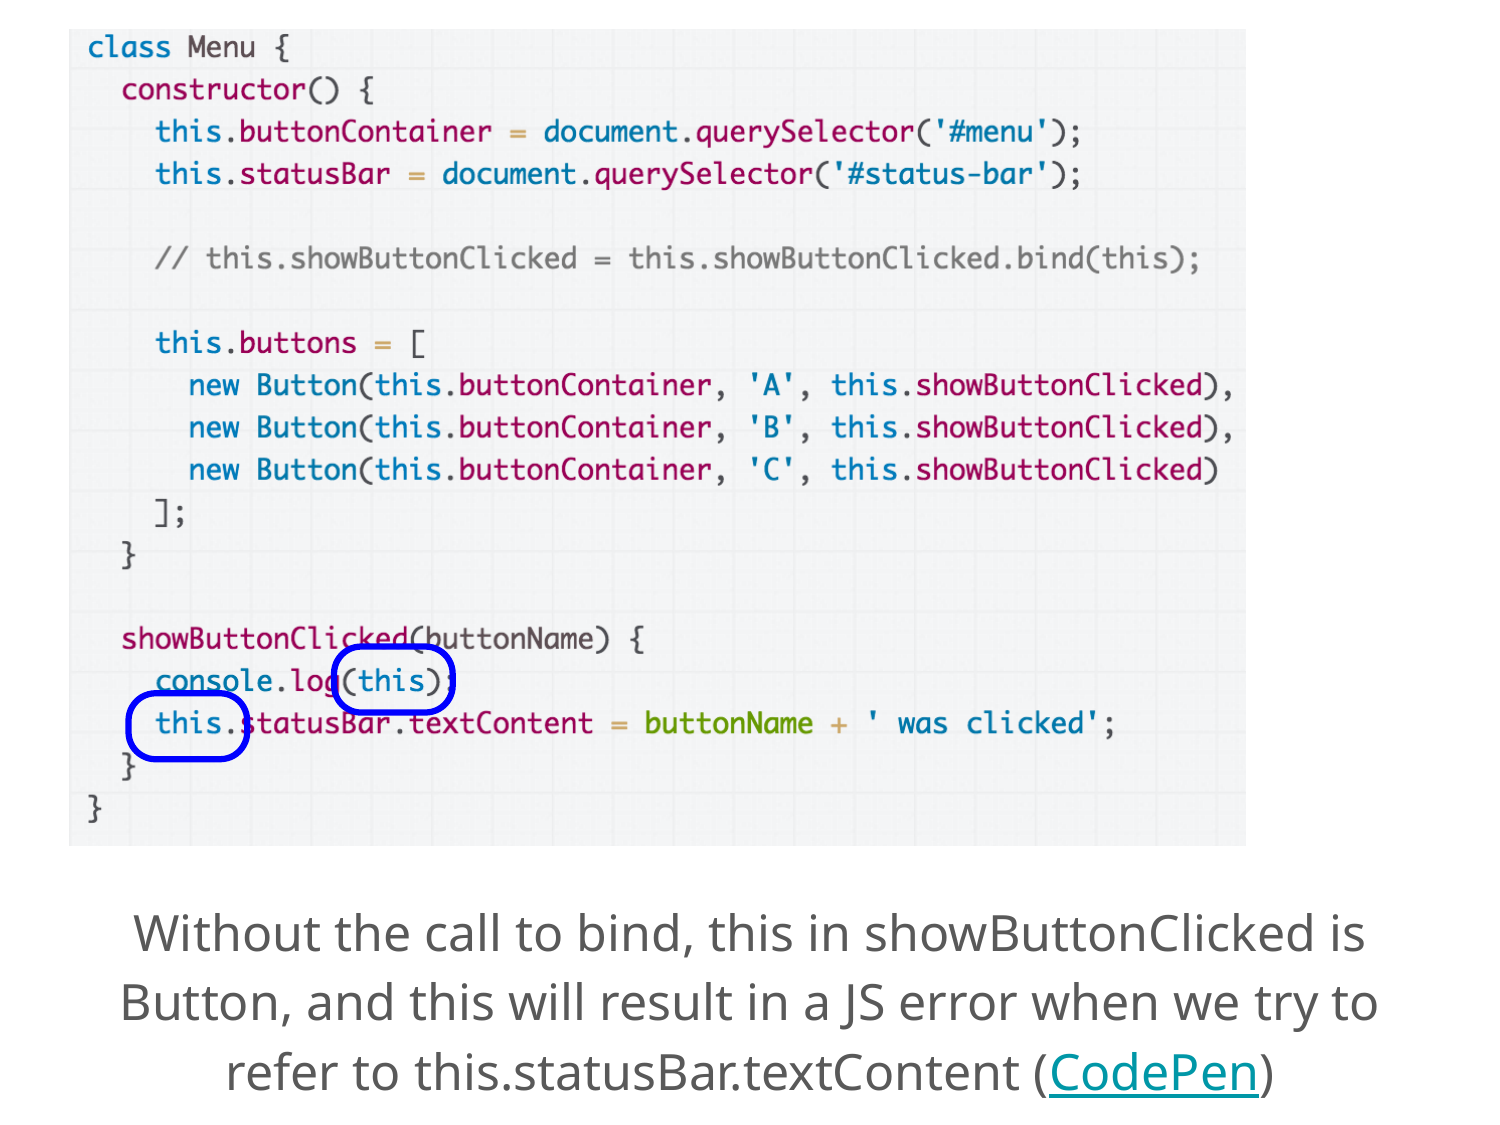

# Without the call to bind, this in showButtonClicked is Button, and this will result in a JS error when we try to refer to this.statusBar.textContent (CodePen)